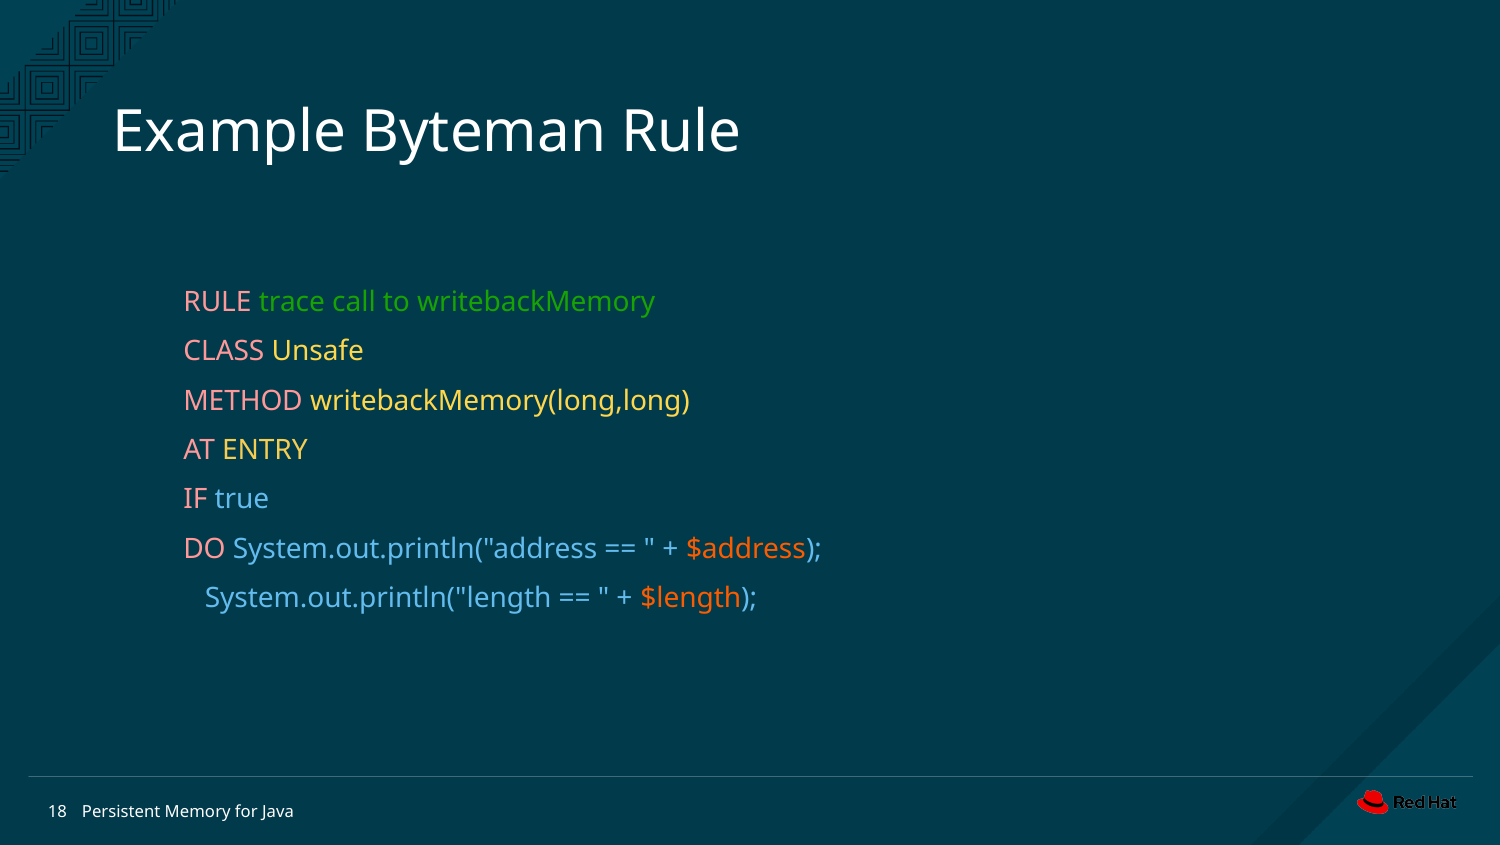

# Example Byteman Rule
RULE trace call to writebackMemory
CLASS Unsafe
METHOD writebackMemory(long,long)
AT ENTRY
IF true
DO System.out.println("address == " + $address);
 System.out.println("length == " + $length);
18
INSERT DESIGNATOR, IF NEEDED